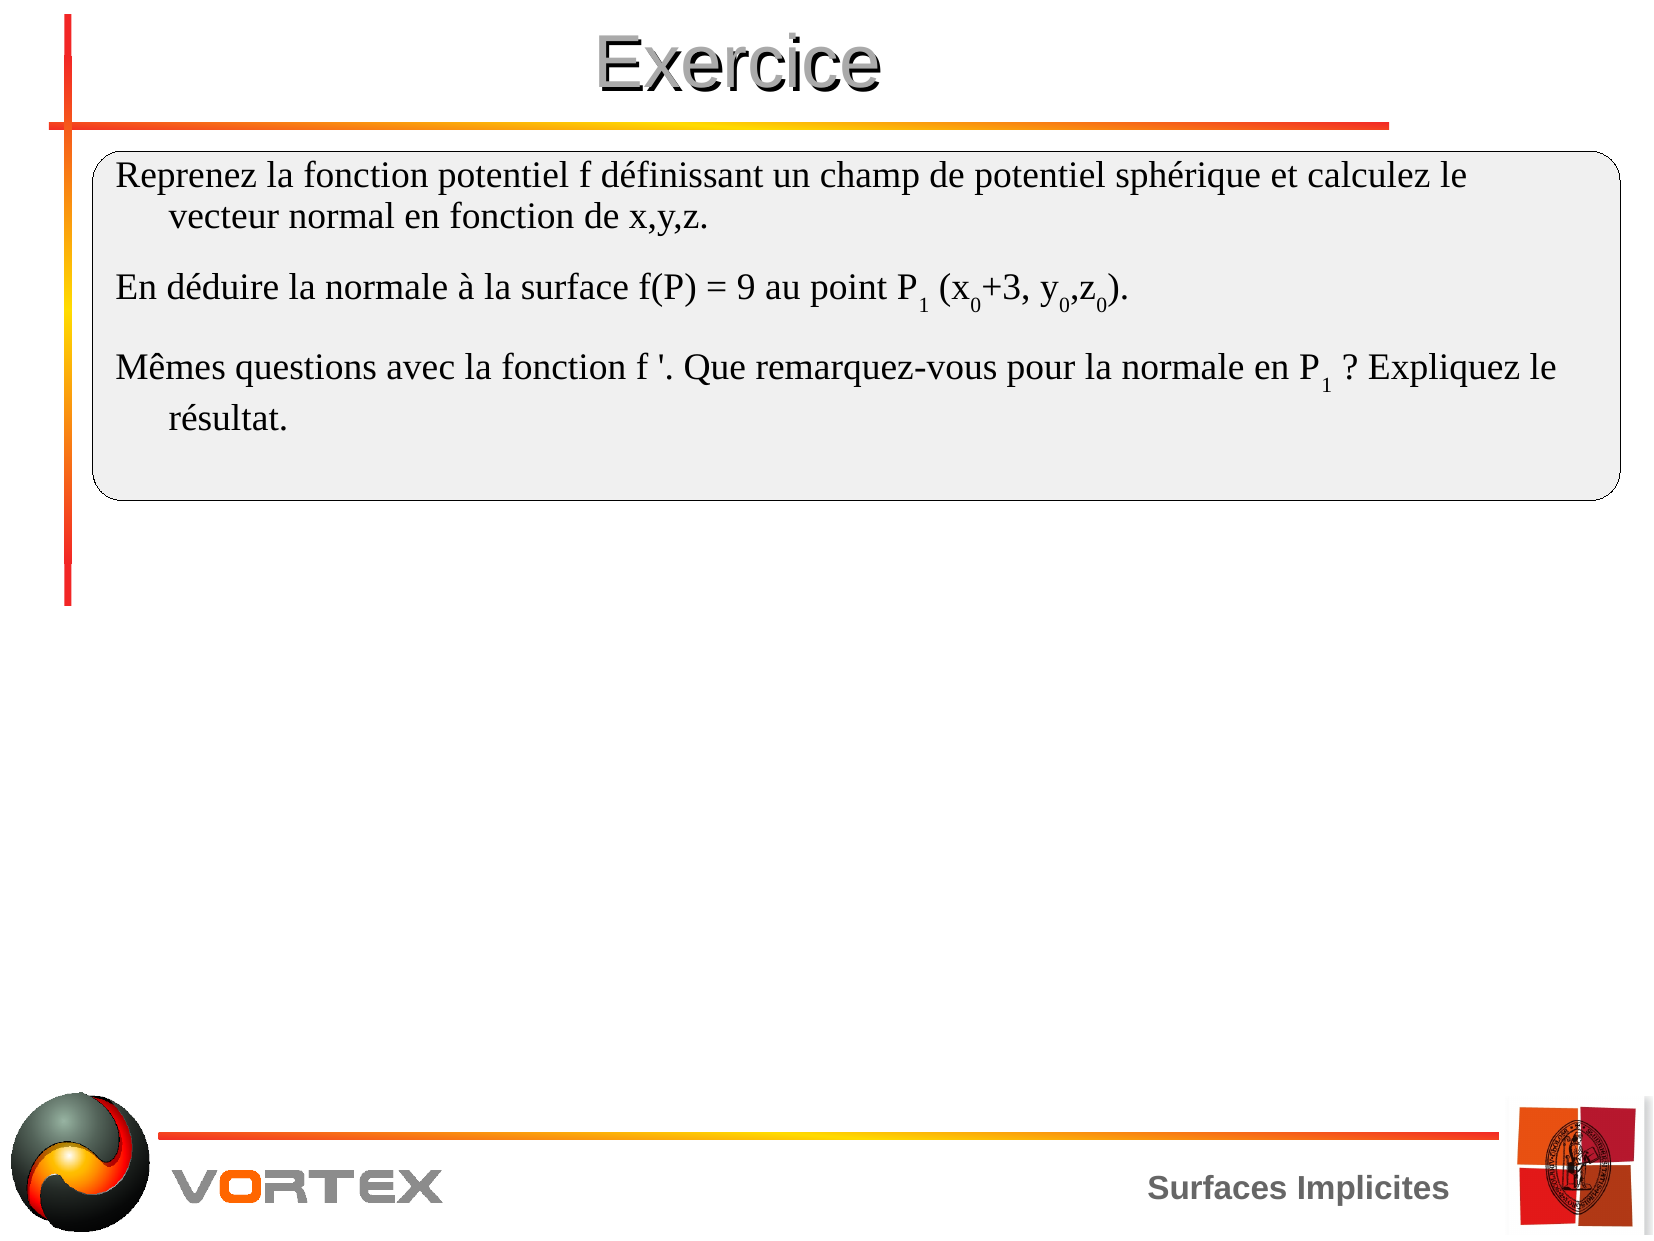

# Exercice
Reprenez la fonction potentiel f définissant un champ de potentiel sphérique et calculez le vecteur normal en fonction de x,y,z.
En déduire la normale à la surface f(P) = 9 au point P1 (x0+3, y0,z0).
Mêmes questions avec la fonction f '. Que remarquez-vous pour la normale en P1 ? Expliquez le résultat.